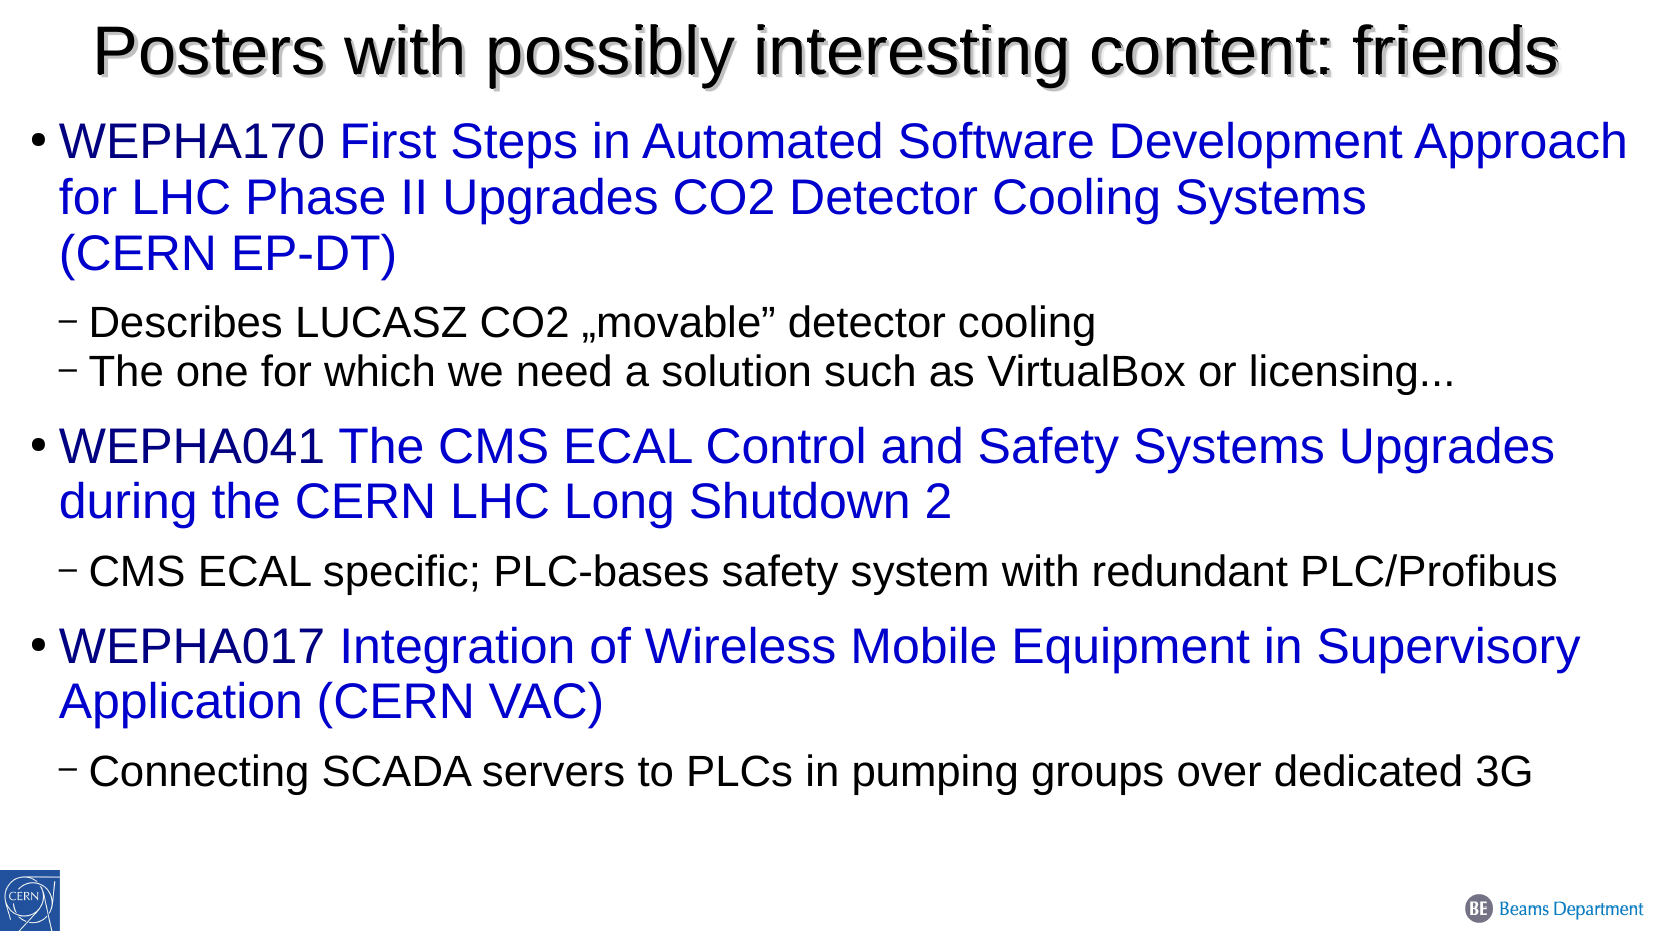

# Posters with possibly interesting content: friends
WEPHA170 First Steps in Automated Software Development Approach for LHC Phase II Upgrades CO2 Detector Cooling Systems
(CERN EP-DT)
Describes LUCASZ CO2 „movable” detector cooling
The one for which we need a solution such as VirtualBox or licensing...
WEPHA041 The CMS ECAL Control and Safety Systems Upgrades during the CERN LHC Long Shutdown 2
CMS ECAL specific; PLC-bases safety system with redundant PLC/Profibus
WEPHA017 Integration of Wireless Mobile Equipment in Supervisory Application (CERN VAC)
Connecting SCADA servers to PLCs in pumping groups over dedicated 3G